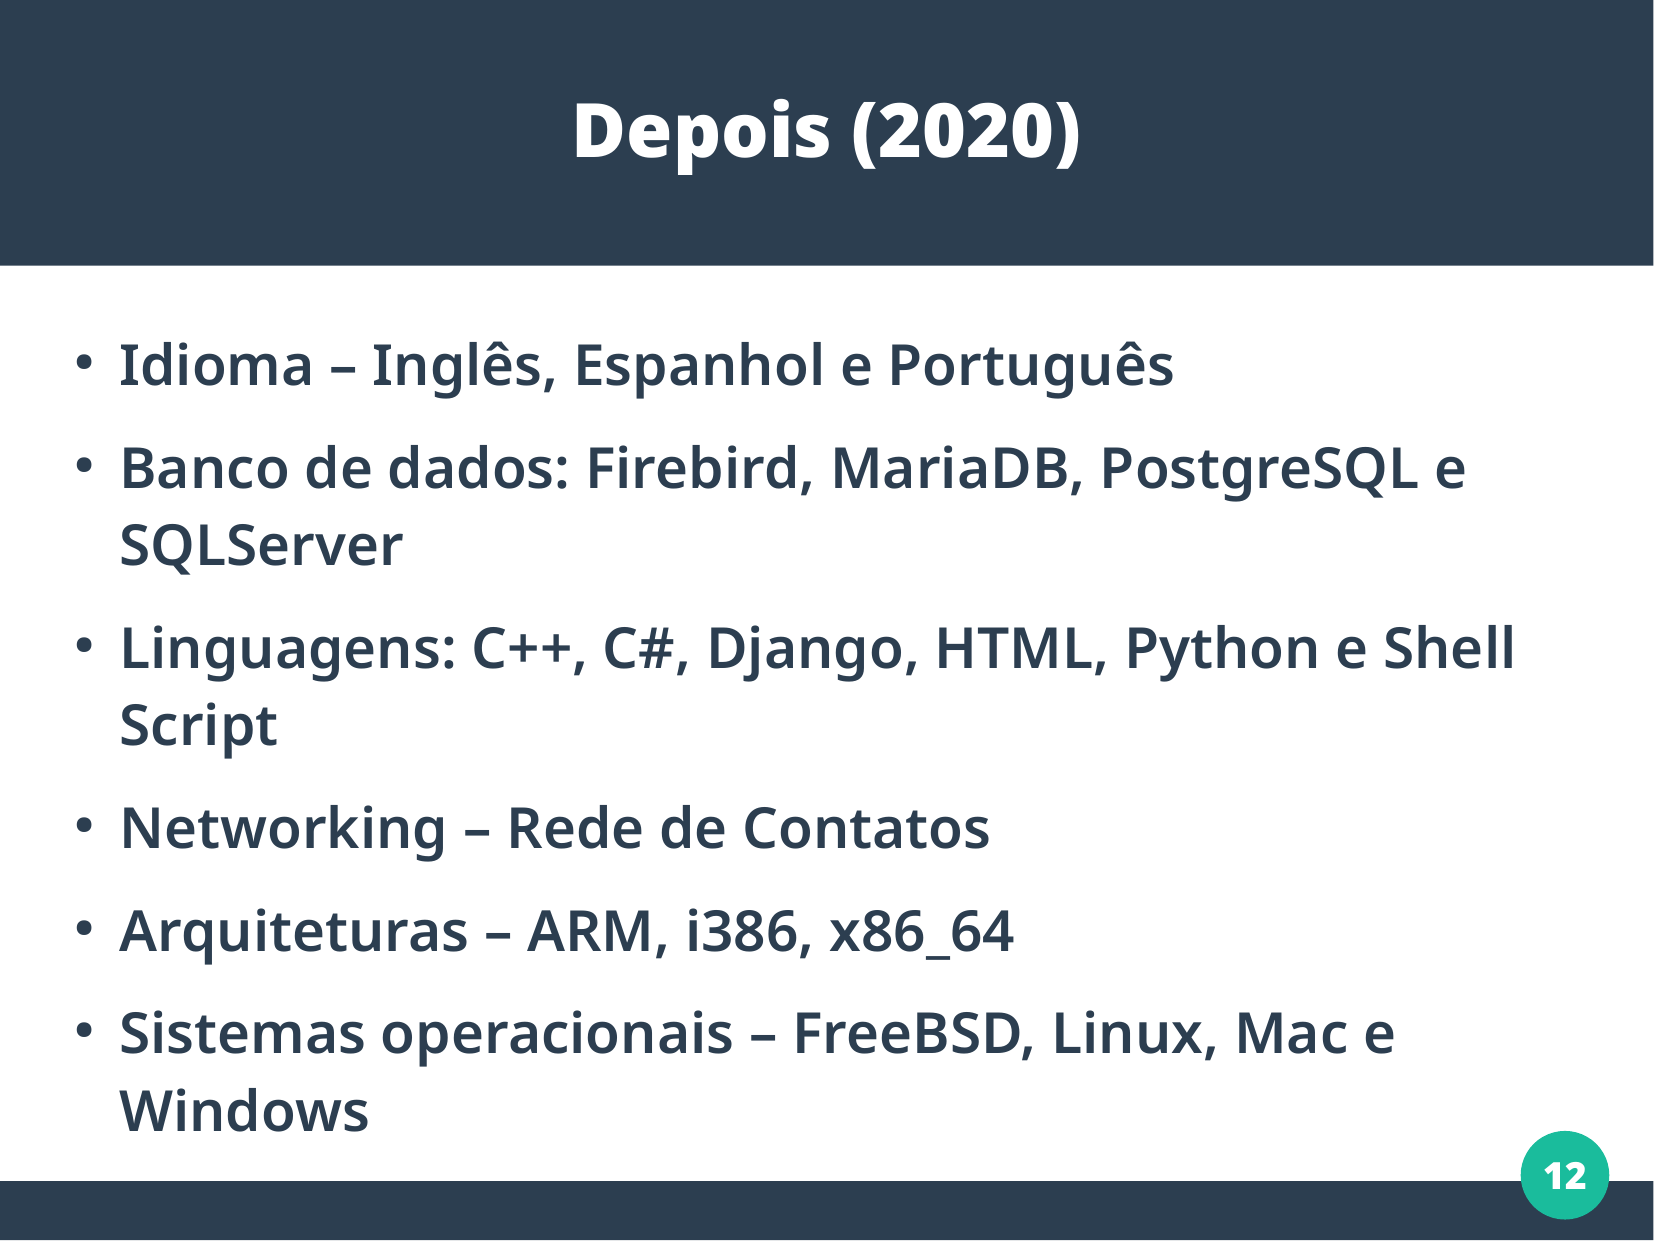

# Depois (2020)
Idioma – Inglês, Espanhol e Português
Banco de dados: Firebird, MariaDB, PostgreSQL e SQLServer
Linguagens: C++, C#, Django, HTML, Python e Shell Script
Networking – Rede de Contatos
Arquiteturas – ARM, i386, x86_64
Sistemas operacionais – FreeBSD, Linux, Mac e Windows
12